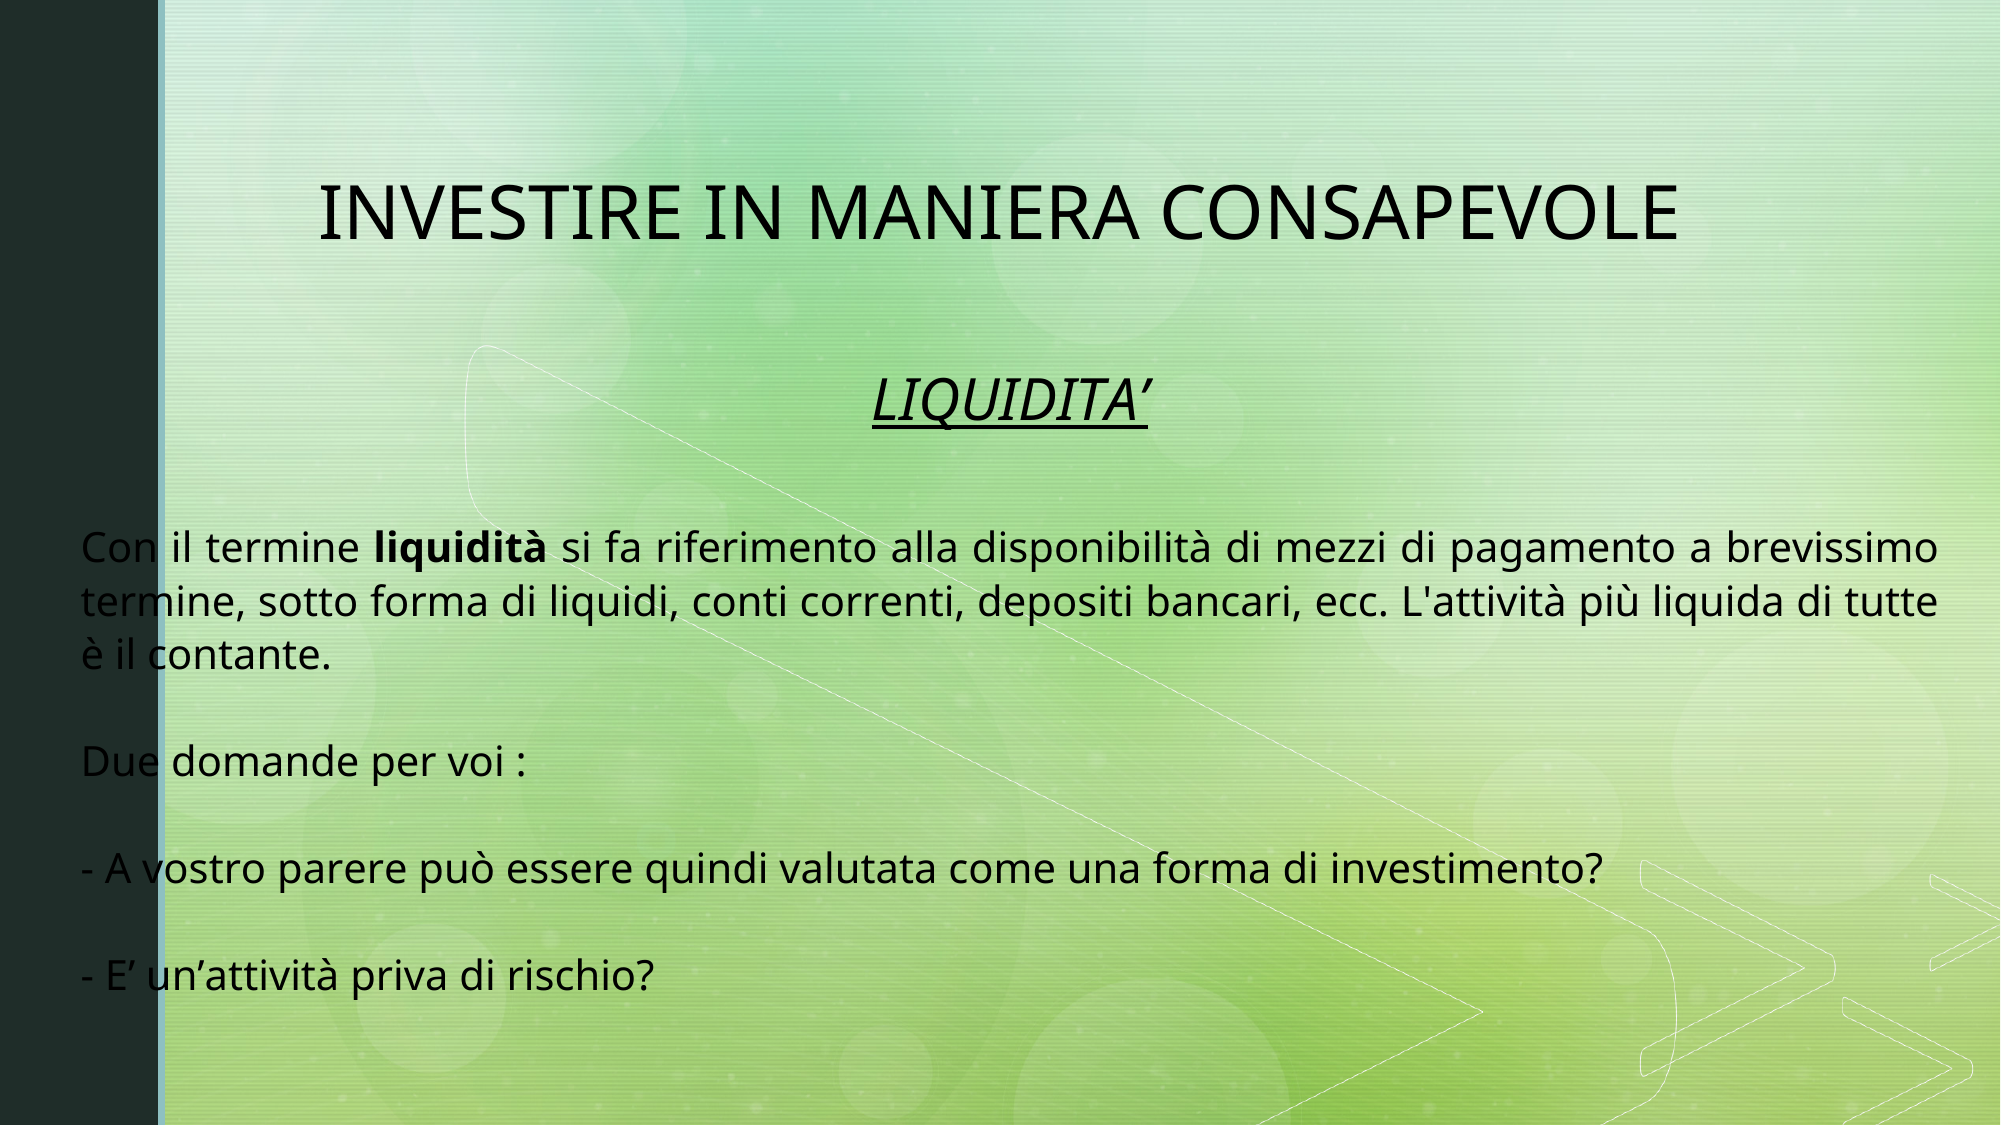

INVESTIRE IN MANIERA CONSAPEVOLE
LIQUIDITA’
Con il termine liquidità si fa riferimento alla disponibilità di mezzi di pagamento a brevissimo termine, sotto forma di liquidi, conti correnti, depositi bancari, ecc. L'attività più liquida di tutte è il contante.
Due domande per voi :
- A vostro parere può essere quindi valutata come una forma di investimento?
- E’ un’attività priva di rischio?